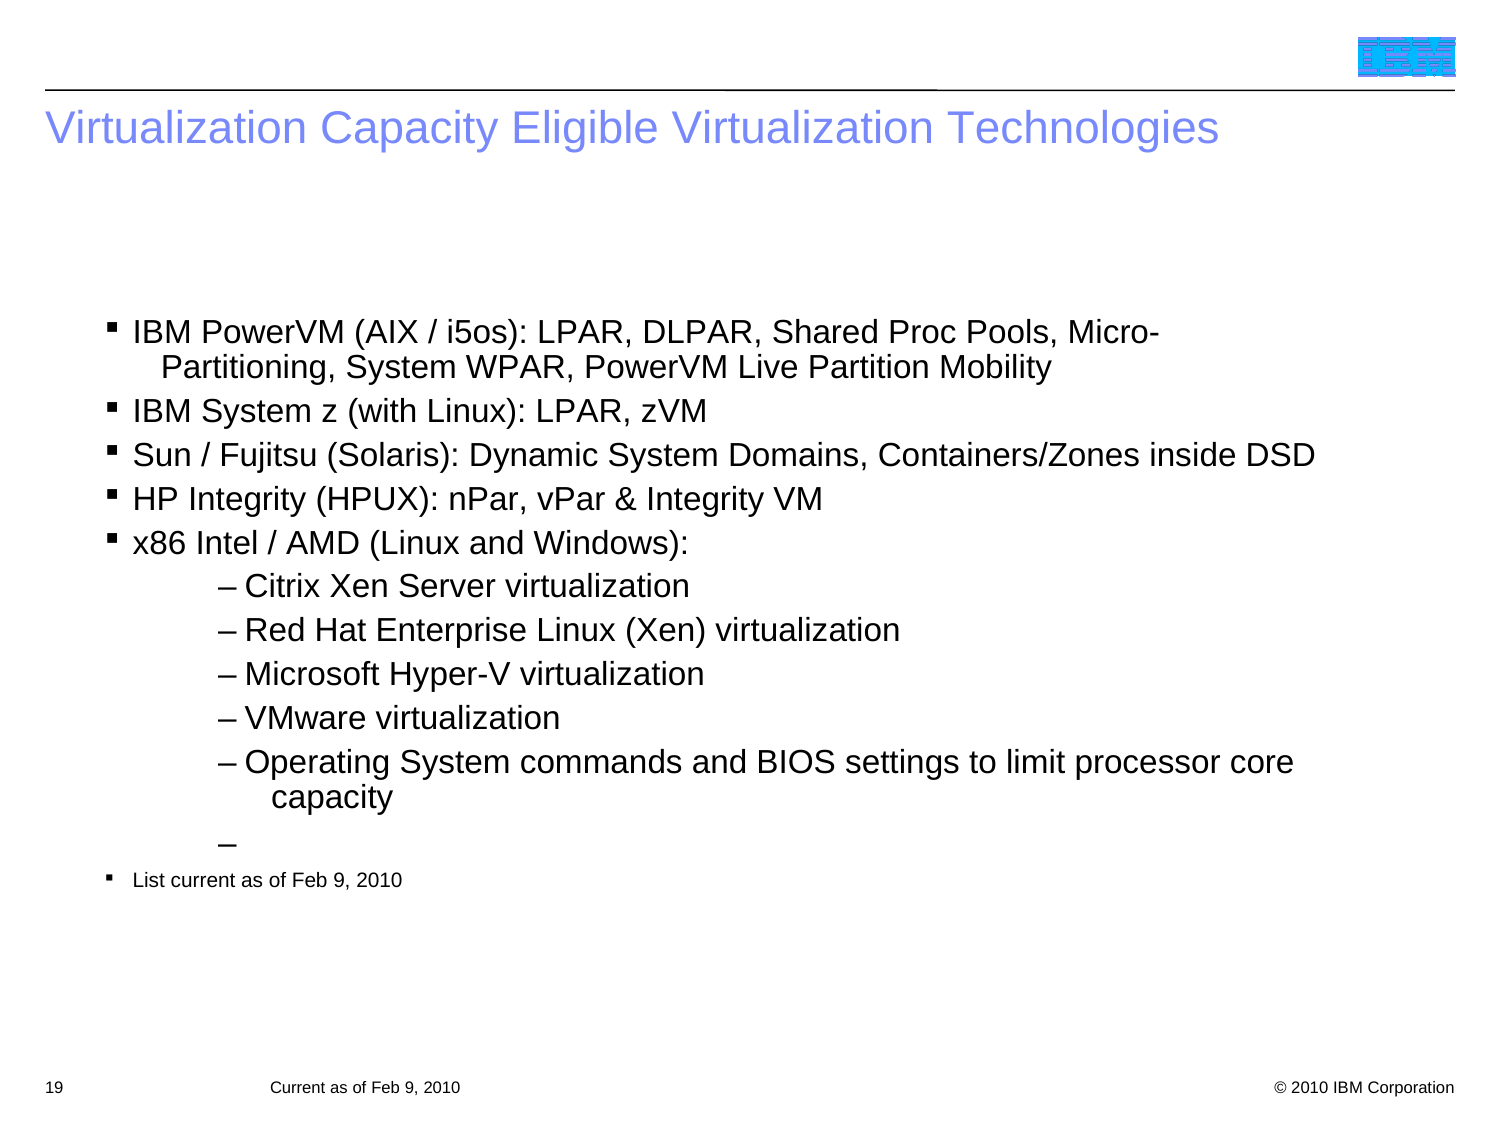

# Virtualization Capacity Eligible Virtualization Technologies
IBM PowerVM (AIX / i5os): LPAR, DLPAR, Shared Proc Pools, Micro-Partitioning, System WPAR, PowerVM Live Partition Mobility
IBM System z (with Linux): LPAR, zVM
Sun / Fujitsu (Solaris): Dynamic System Domains, Containers/Zones inside DSD
HP Integrity (HPUX): nPar, vPar & Integrity VM
x86 Intel / AMD (Linux and Windows):
Citrix Xen Server virtualization
Red Hat Enterprise Linux (Xen) virtualization
Microsoft Hyper-V virtualization
VMware virtualization
Operating System commands and BIOS settings to limit processor core capacity
List current as of Feb 9, 2010
19
Current as of Feb 9, 2010